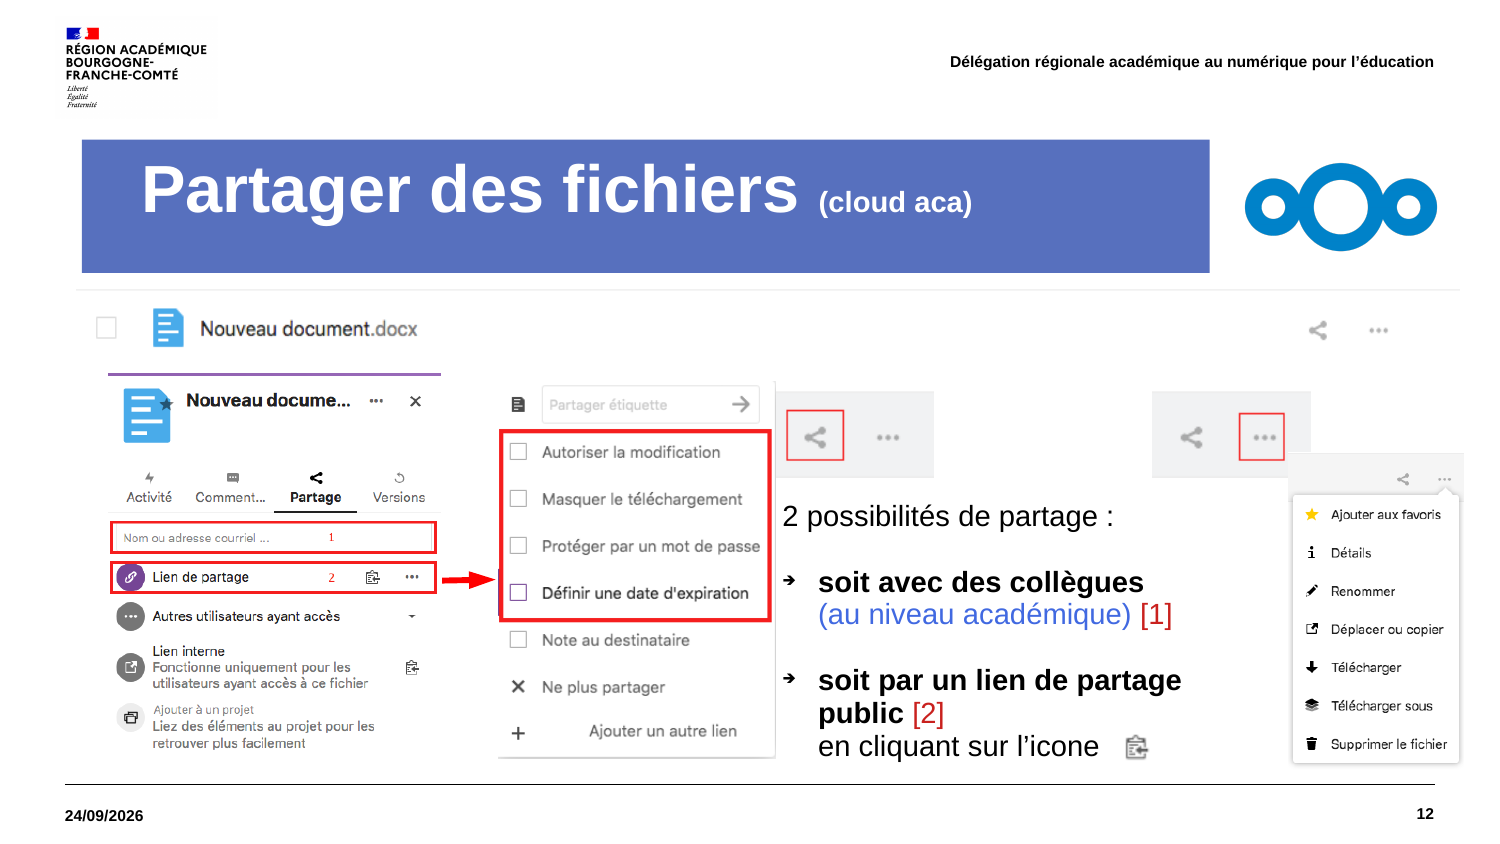

Délégation régionale académique au numérique pour l’éducation
Partager des fichiers (cloud aca)
2 possibilités de partage :
soit avec des collègues
(au niveau académique) [1]
soit par un lien de partage public [2]
en cliquant sur l’icone